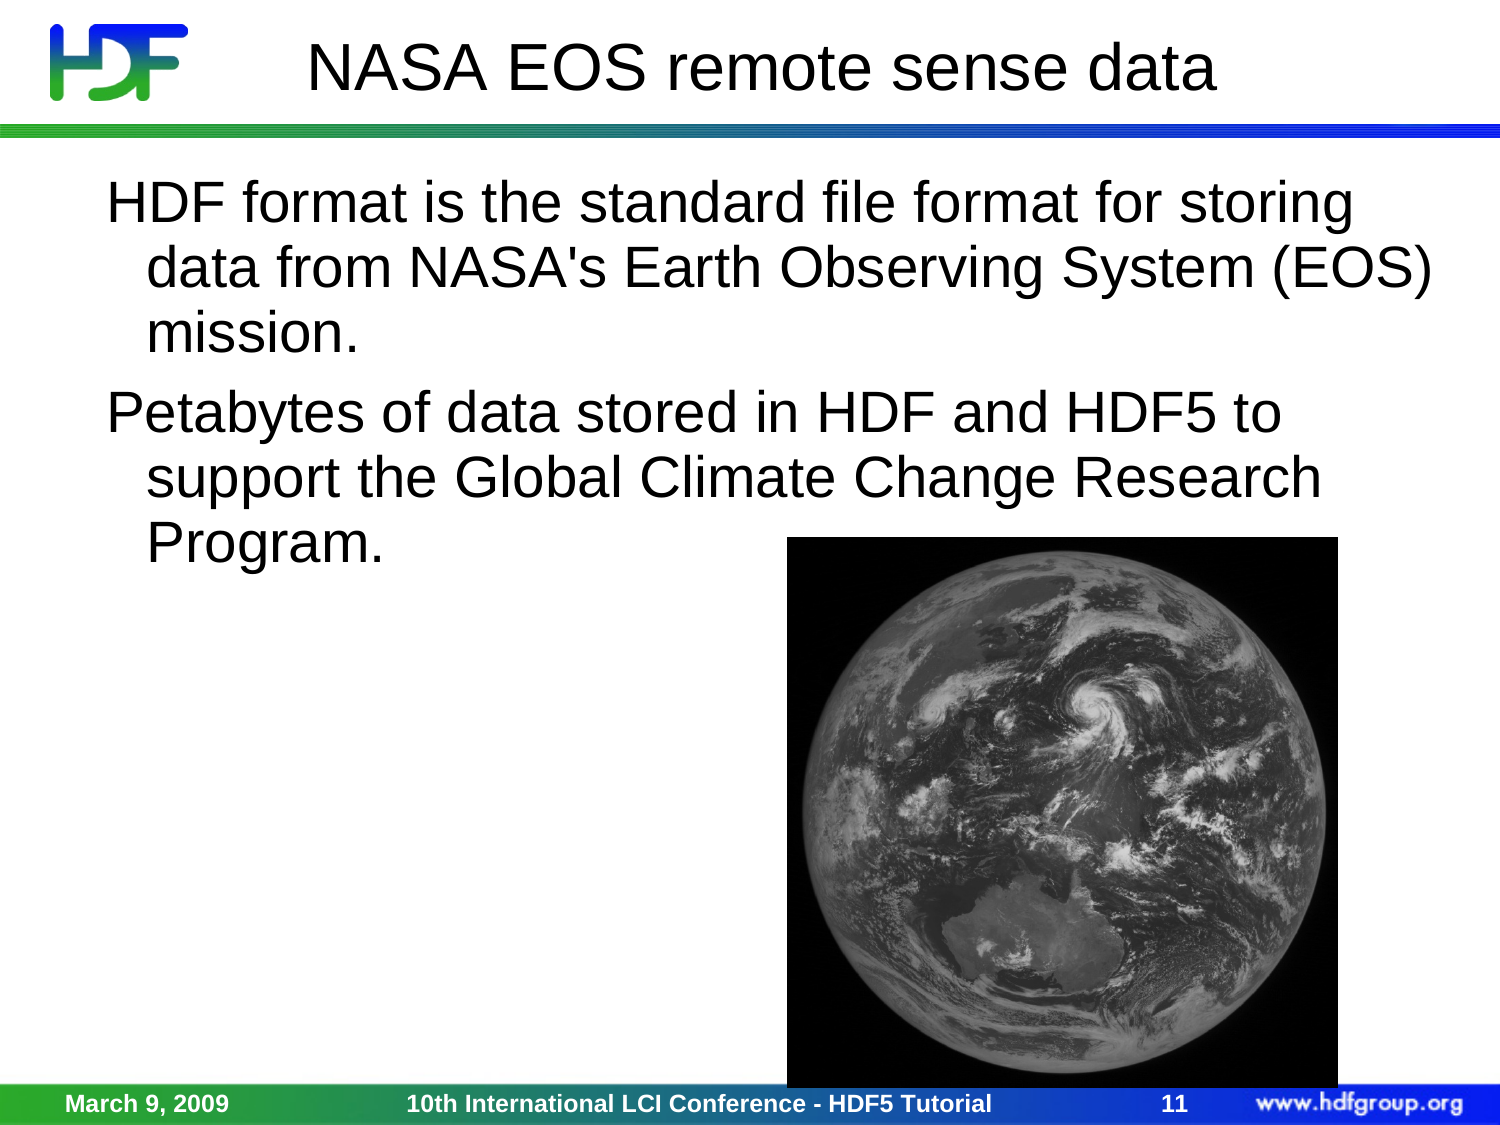

# NASA EOS remote sense data
 HDF format is the standard file format for storing data from NASA's Earth Observing System (EOS) mission.
 Petabytes of data stored in HDF and HDF5 to support the Global Climate Change Research Program.
March 9, 2009
10th International LCI Conference - HDF5 Tutorial